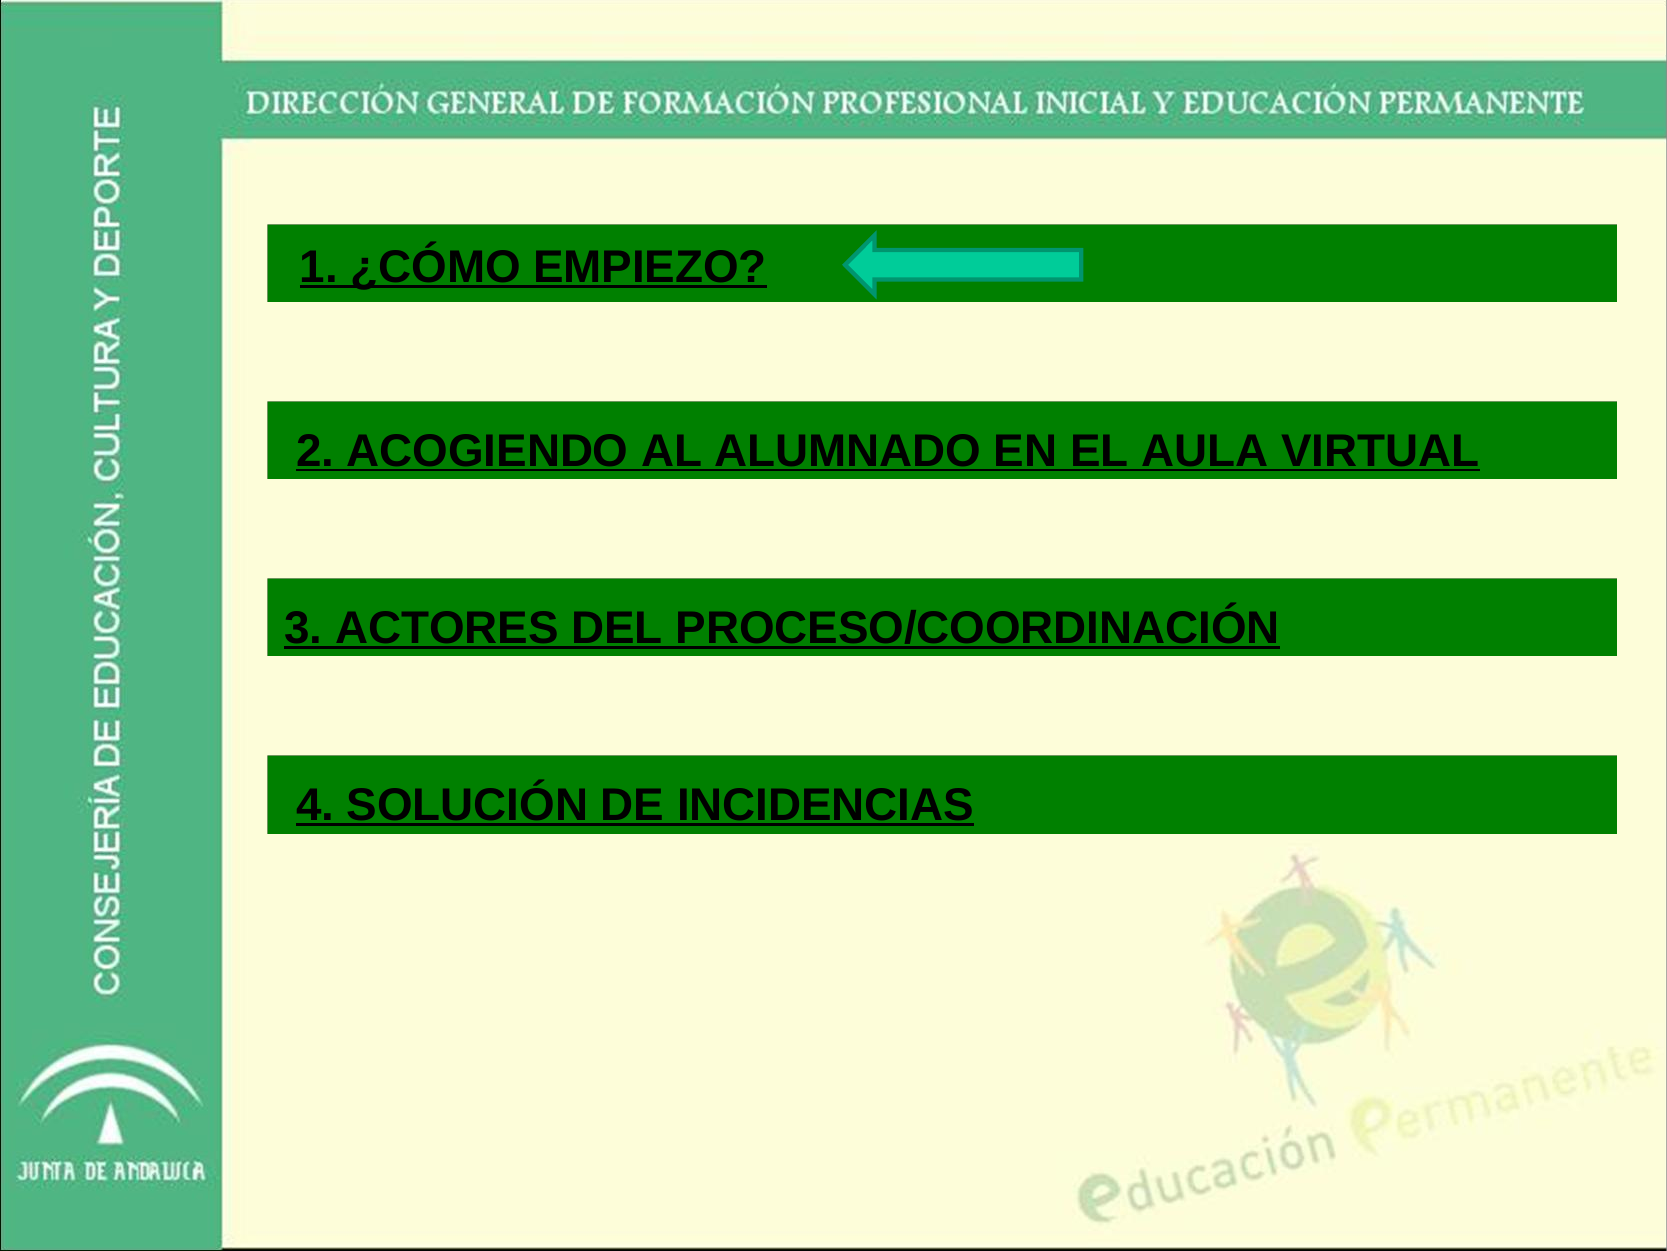

1. ¿CÓMO EMPIEZO?
2. ACOGIENDO AL ALUMNADO EN EL AULA VIRTUAL
3. ACTORES DEL PROCESO/COORDINACIÓN
4. SOLUCIÓN DE INCIDENCIAS